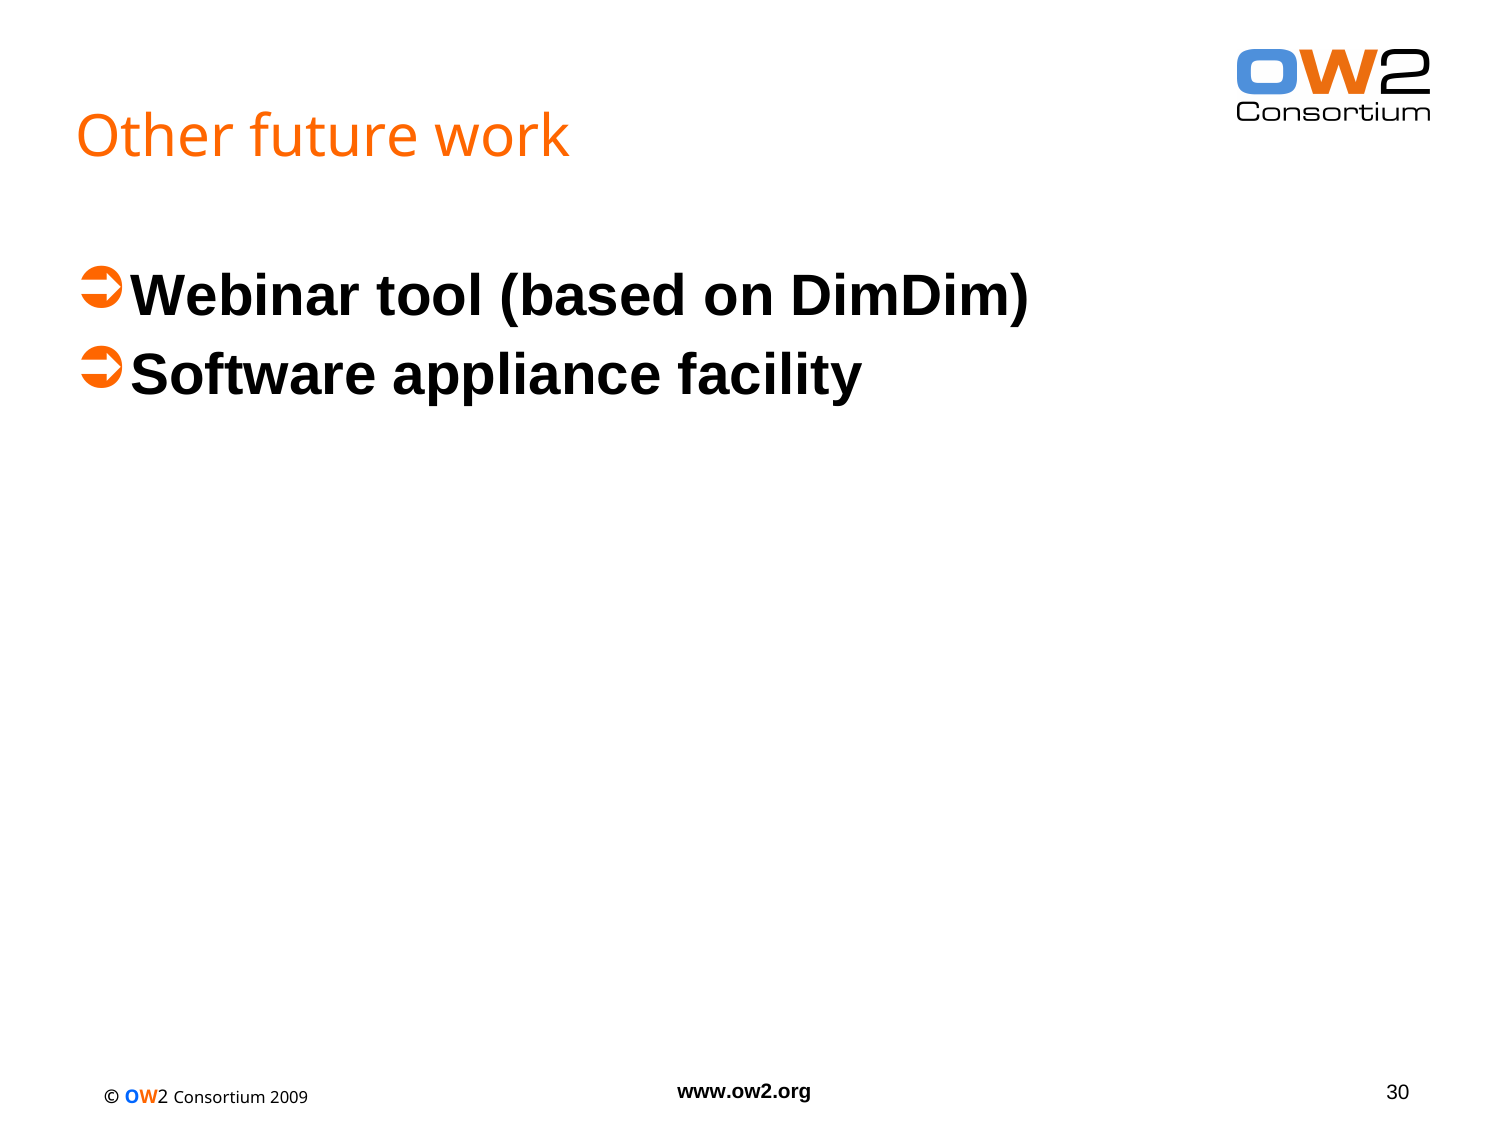

# Other future work
Webinar tool (based on DimDim)
Software appliance facility
30